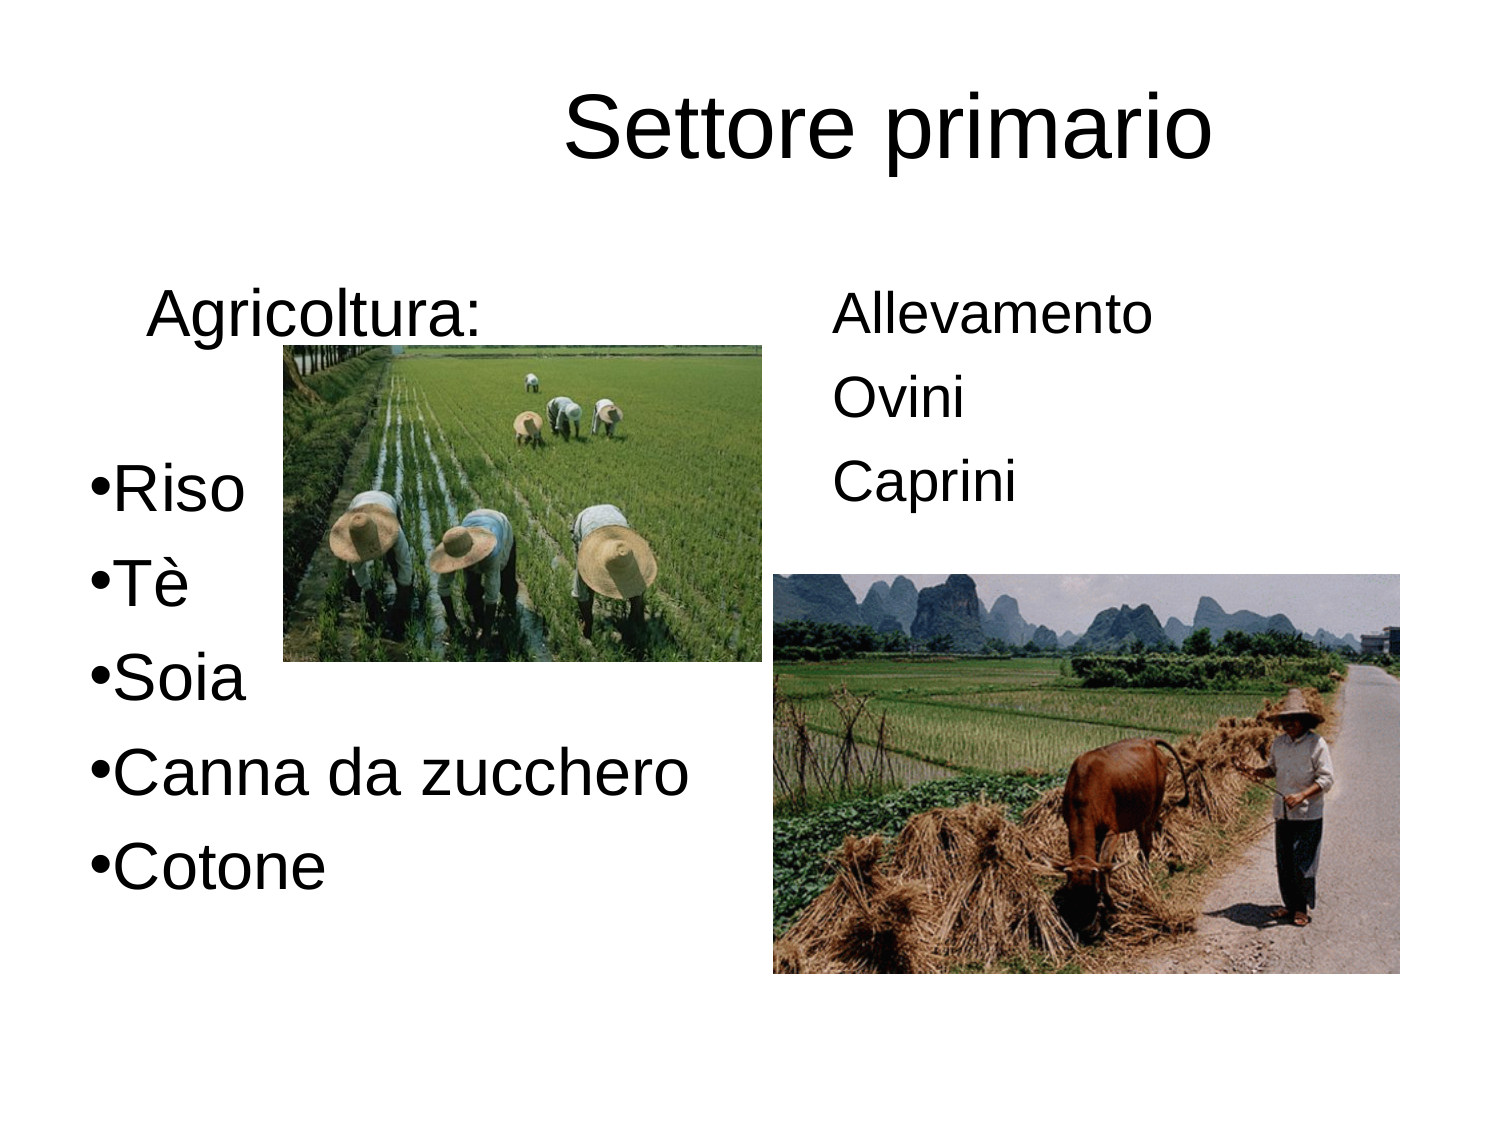

# Settore primario
Agricoltura:
Riso
Tè
Soia
Canna da zucchero
Cotone
Allevamento
Ovini
Caprini